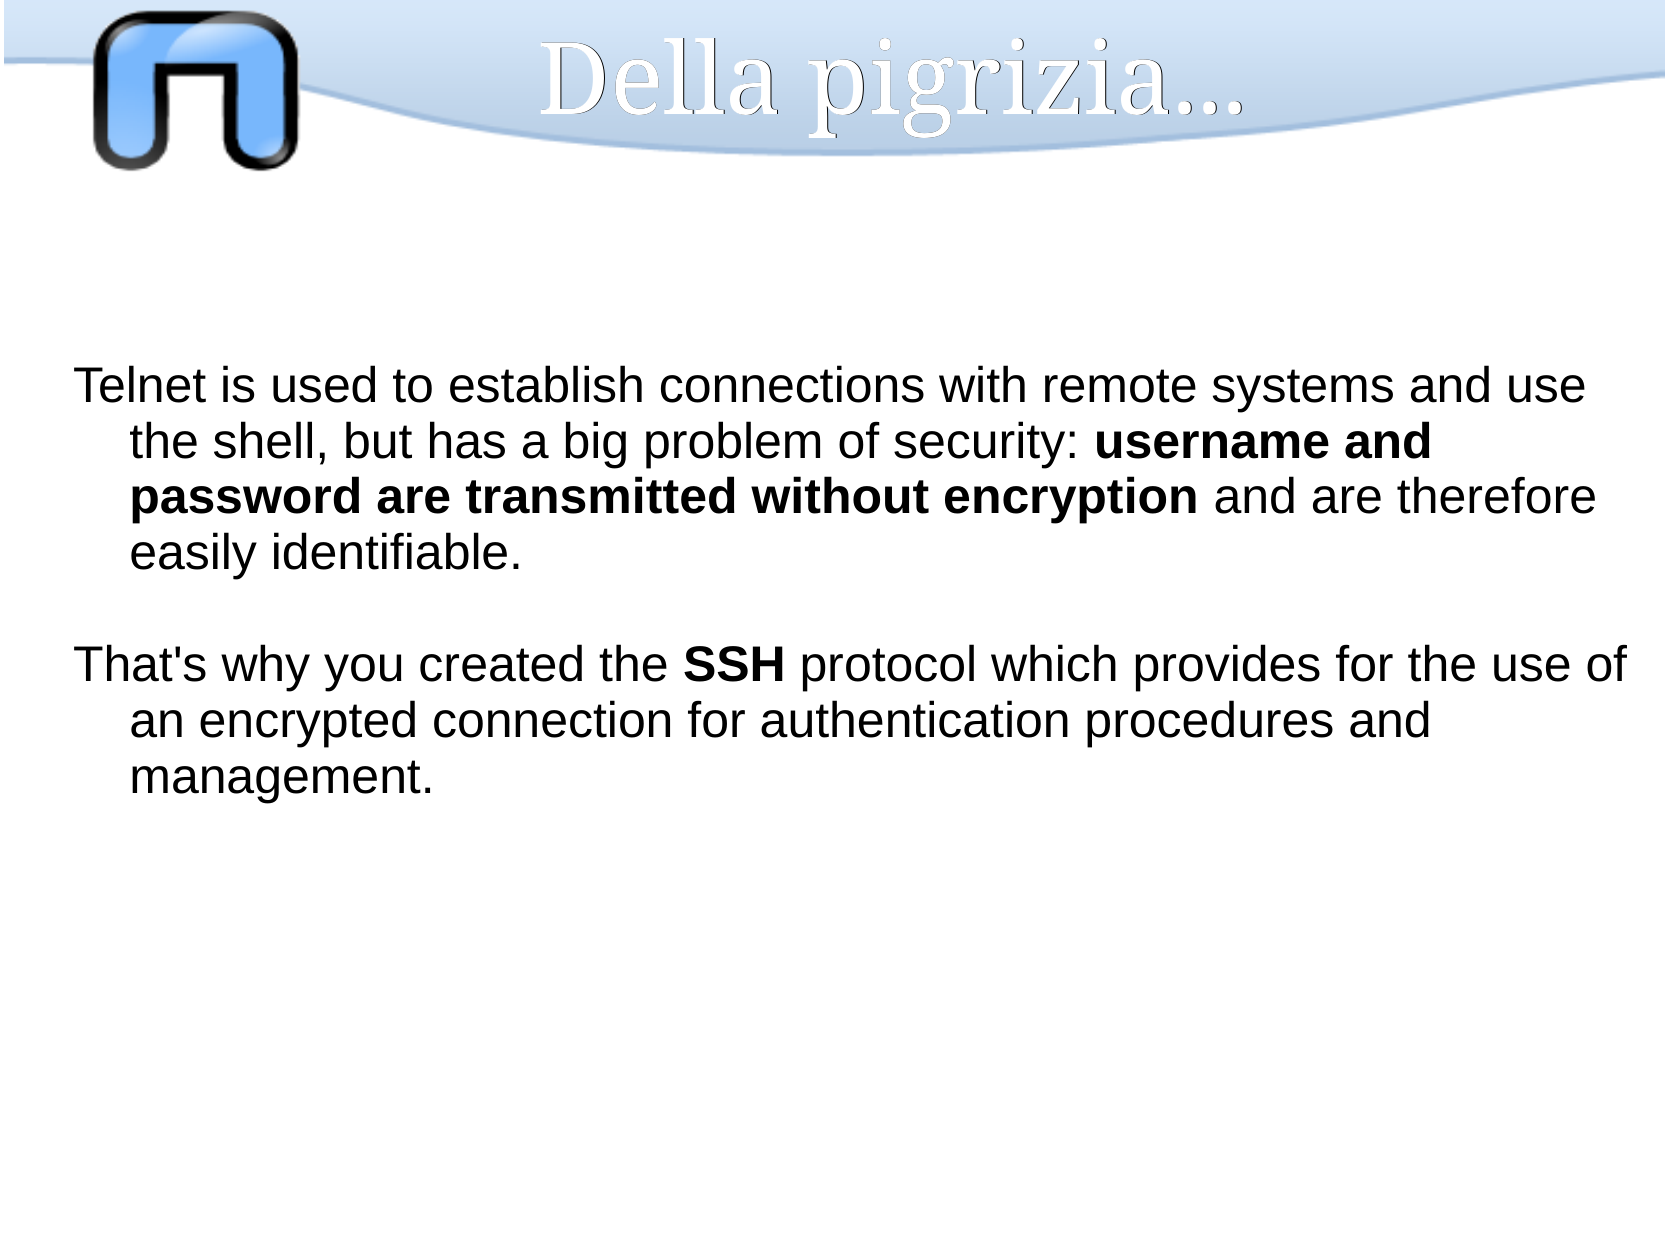

Della pigrizia...
# Telnet is used to establish connections with remote systems and use the shell, but has a big problem of security: username and password are transmitted without encryption and are therefore easily identifiable.
That's why you created the SSH protocol which provides for the use of an encrypted connection for authentication procedures and management.